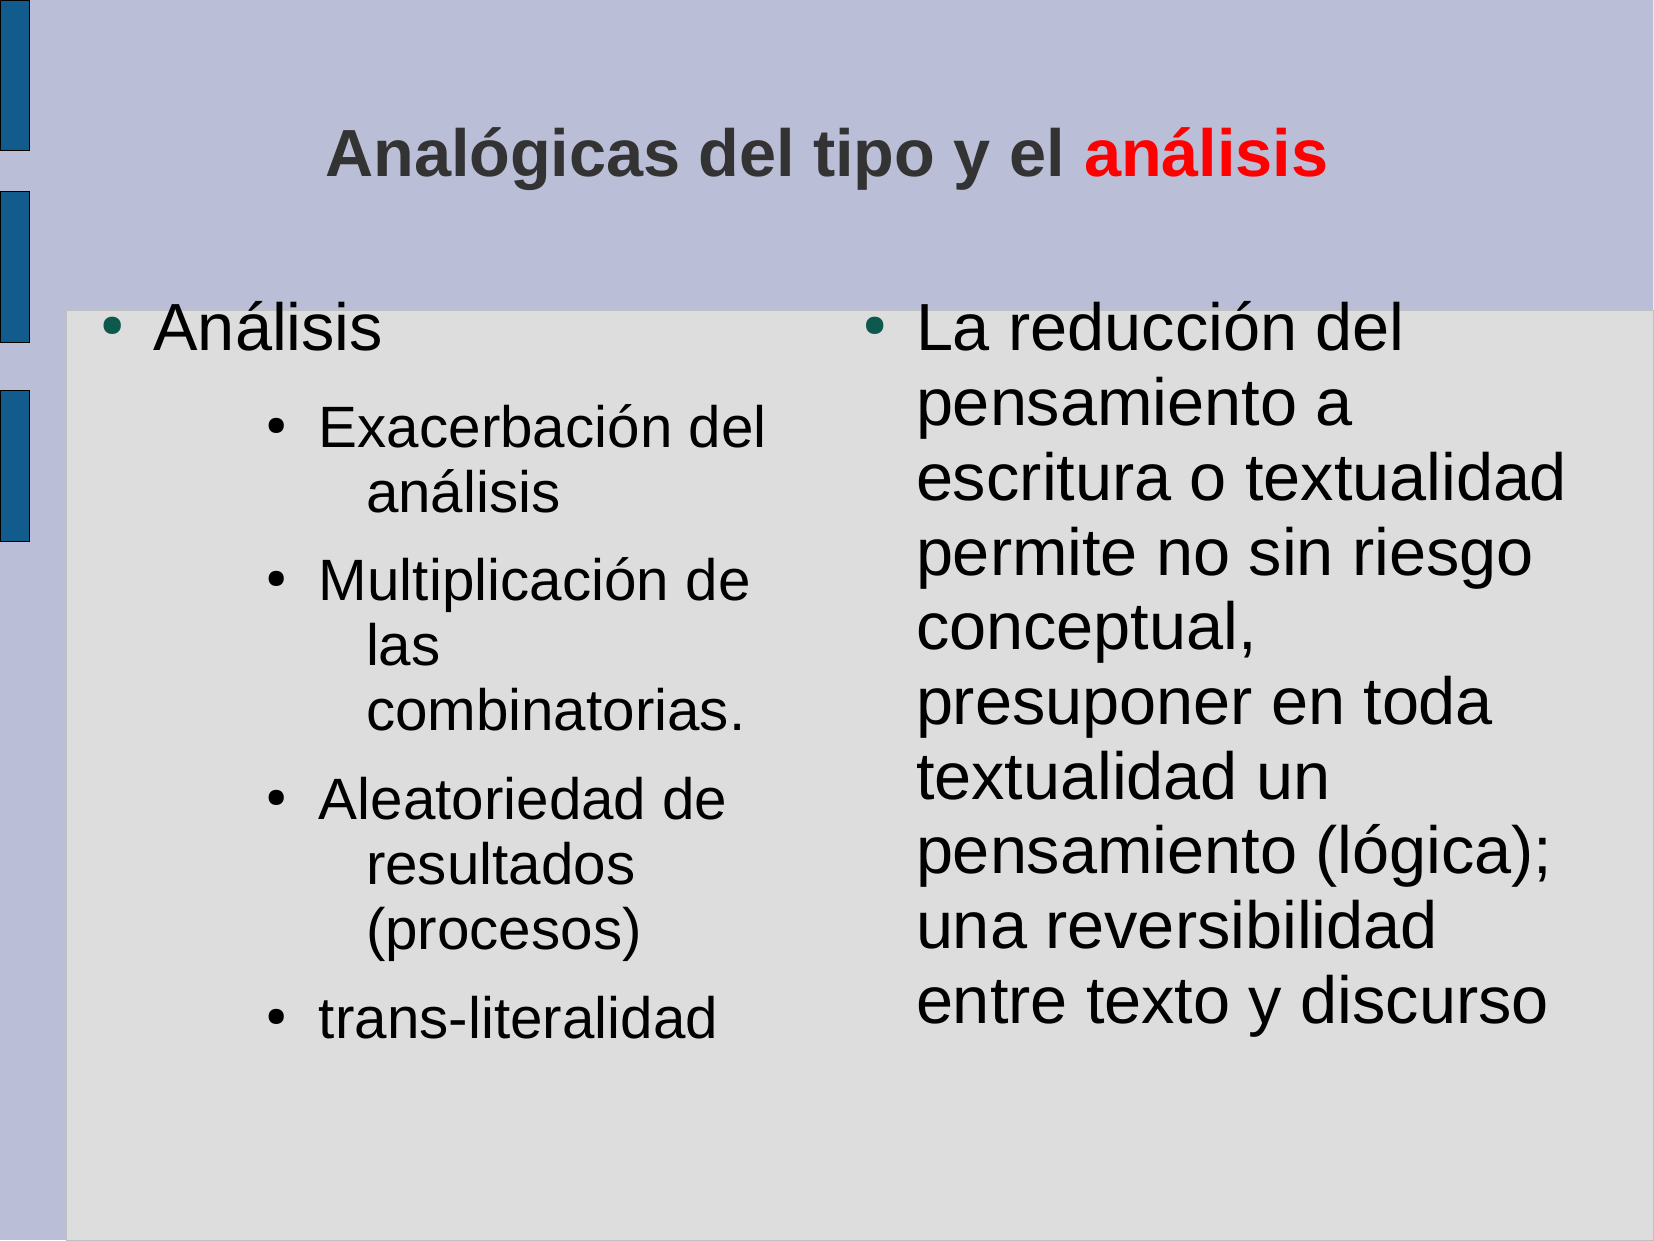

# Analógicas del tipo y el análisis
Análisis
Exacerbación del análisis
Multiplicación de las combinatorias.
Aleatoriedad de resultados (procesos)
trans-literalidad
La reducción del pensamiento a escritura o textualidad permite no sin riesgo conceptual, presuponer en toda textualidad un pensamiento (lógica); una reversibilidad entre texto y discurso